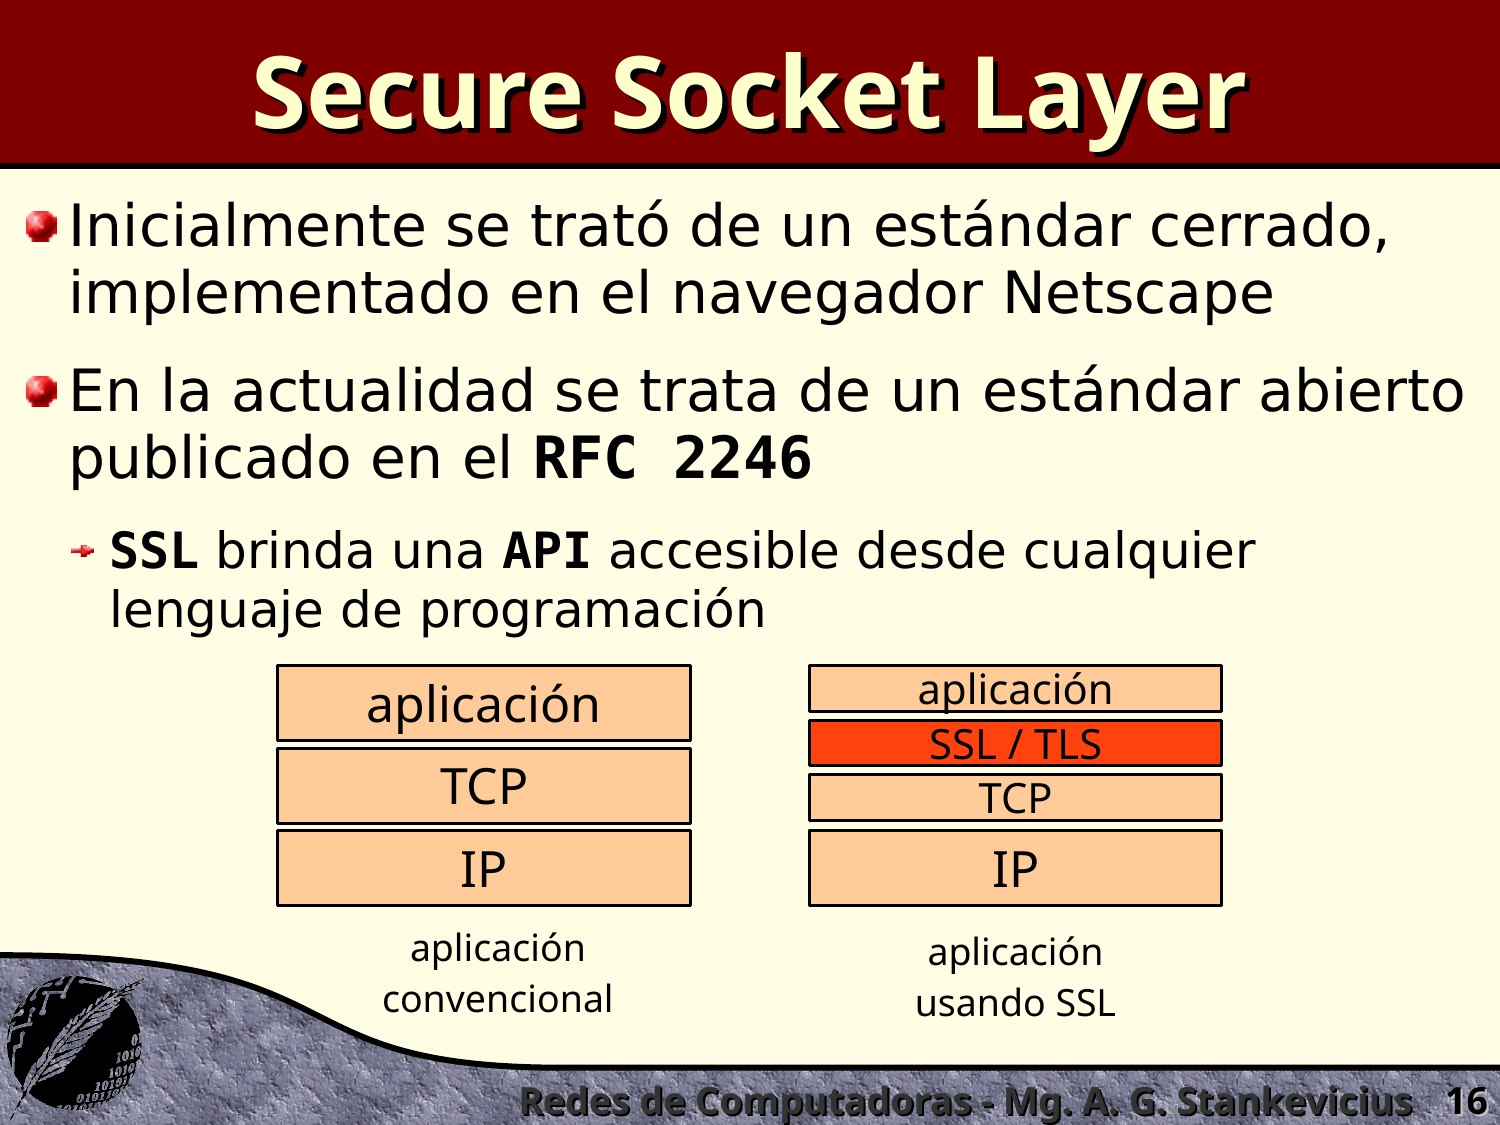

# Secure Socket Layer
Inicialmente se trató de un estándar cerrado, implementado en el navegador Netscape
En la actualidad se trata de un estándar abierto publicado en el RFC 2246
SSL brinda una API accesible desde cualquier lenguaje de programación
aplicación
TCP
IP
aplicación
convencional
aplicación
SSL / TLS
TCP
IP
IP
aplicación
usando SSL
16